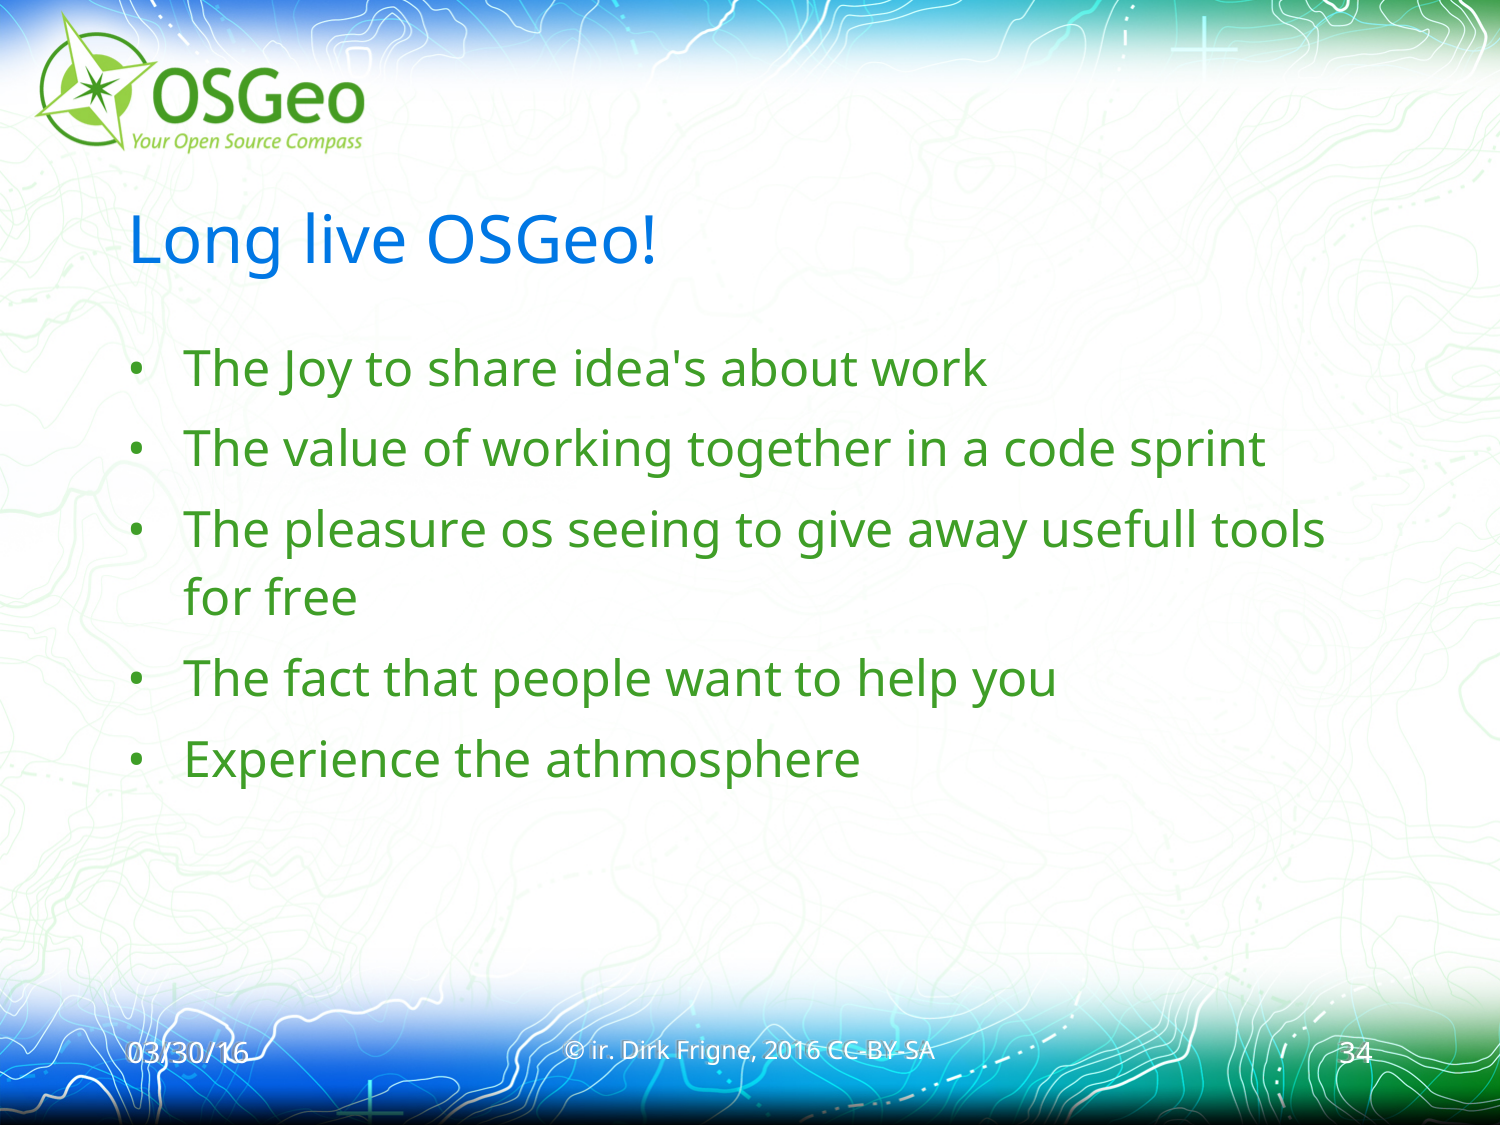

# Long live OSGeo!
The Joy to share idea's about work
The value of working together in a code sprint
The pleasure os seeing to give away usefull tools for free
The fact that people want to help you
Experience the athmosphere
03/30/16
© ir. Dirk Frigne, 2016 CC-BY-SA
34